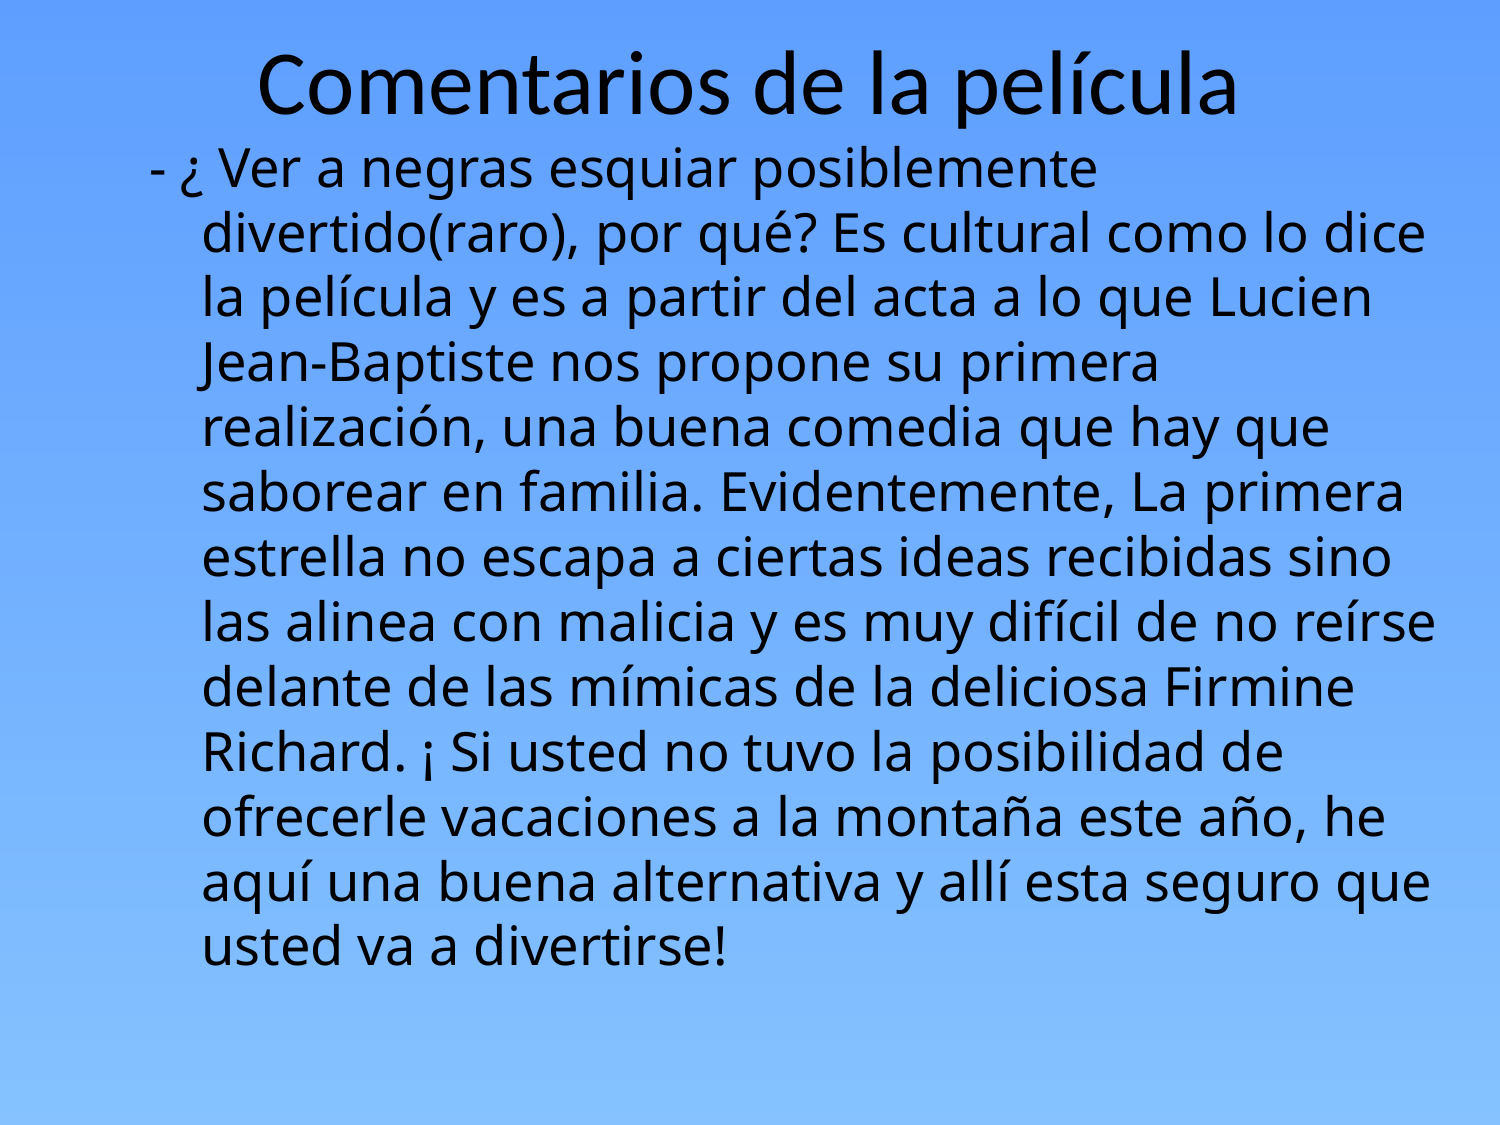

# Comentarios de la película
- ¿ Ver a negras esquiar posiblemente divertido(raro), por qué? Es cultural como lo dice la película y es a partir del acta a lo que Lucien Jean-Baptiste nos propone su primera realización, una buena comedia que hay que saborear en familia. Evidentemente, La primera estrella no escapa a ciertas ideas recibidas sino las alinea con malicia y es muy difícil de no reírse delante de las mímicas de la deliciosa Firmine Richard. ¡ Si usted no tuvo la posibilidad de ofrecerle vacaciones a la montaña este año, he aquí una buena alternativa y allí esta seguro que usted va a divertirse!